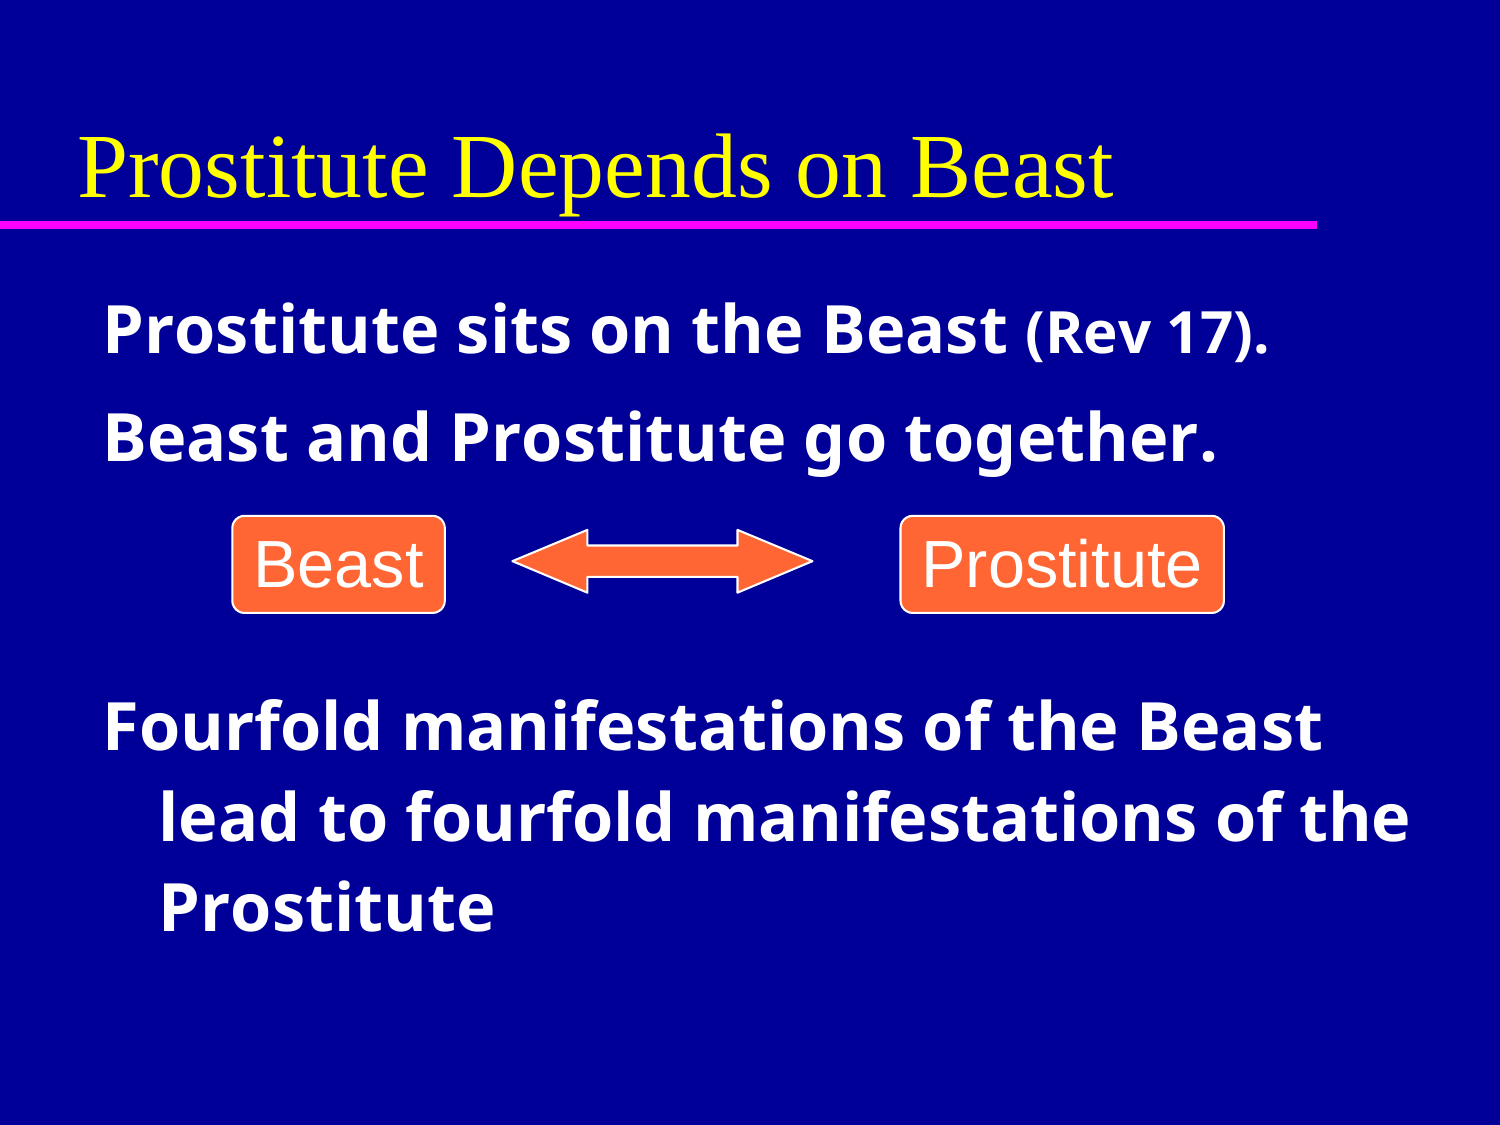

# Prostitute Depends on Beast
Prostitute sits on the Beast (Rev 17).
Beast and Prostitute go together.
Fourfold manifestations of the Beast lead to fourfold manifestations of the Prostitute
Beast
Prostitute